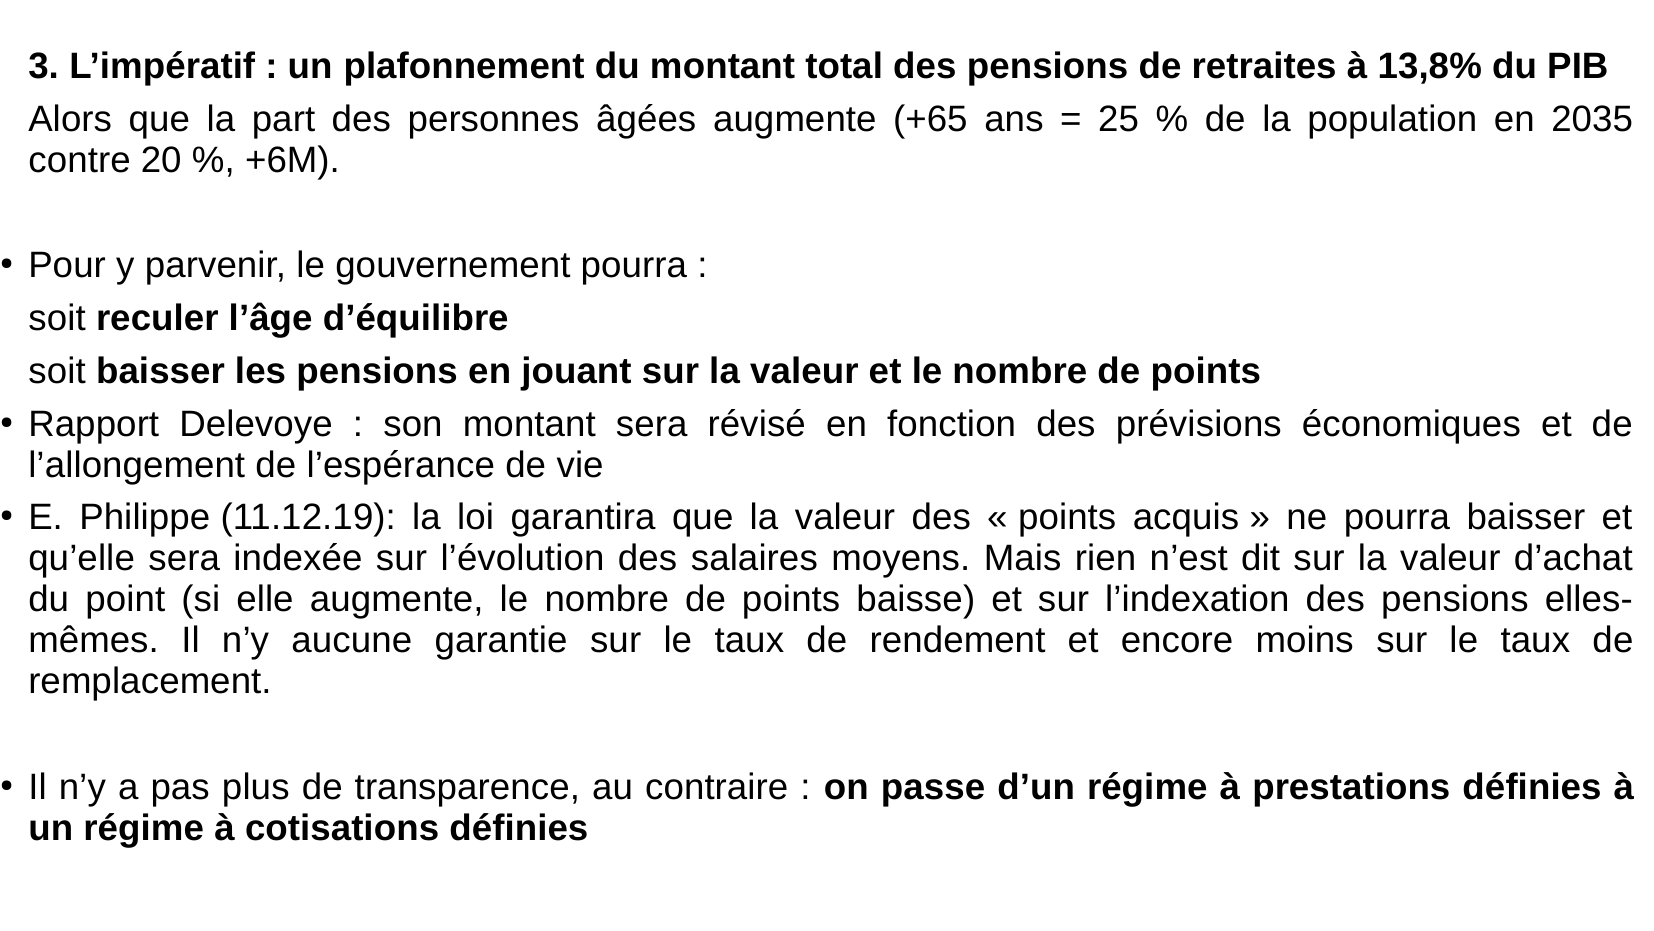

# 3. L’impératif : un plafonnement du montant total des pensions de retraites à 13,8% du PIB
Alors que la part des personnes âgées augmente (+65 ans = 25 % de la population en 2035 contre 20 %, +6M).
Pour y parvenir, le gouvernement pourra :
soit reculer l’âge d’équilibre
soit baisser les pensions en jouant sur la valeur et le nombre de points
Rapport Delevoye : son montant sera révisé en fonction des prévisions économiques et de l’allongement de l’espérance de vie
E. Philippe (11.12.19): la loi garantira que la valeur des « points acquis » ne pourra baisser et qu’elle sera indexée sur l’évolution des salaires moyens. Mais rien n’est dit sur la valeur d’achat du point (si elle augmente, le nombre de points baisse) et sur l’indexation des pensions elles-mêmes. Il n’y aucune garantie sur le taux de rendement et encore moins sur le taux de remplacement.
Il n’y a pas plus de transparence, au contraire : on passe d’un régime à prestations définies à un régime à cotisations définies